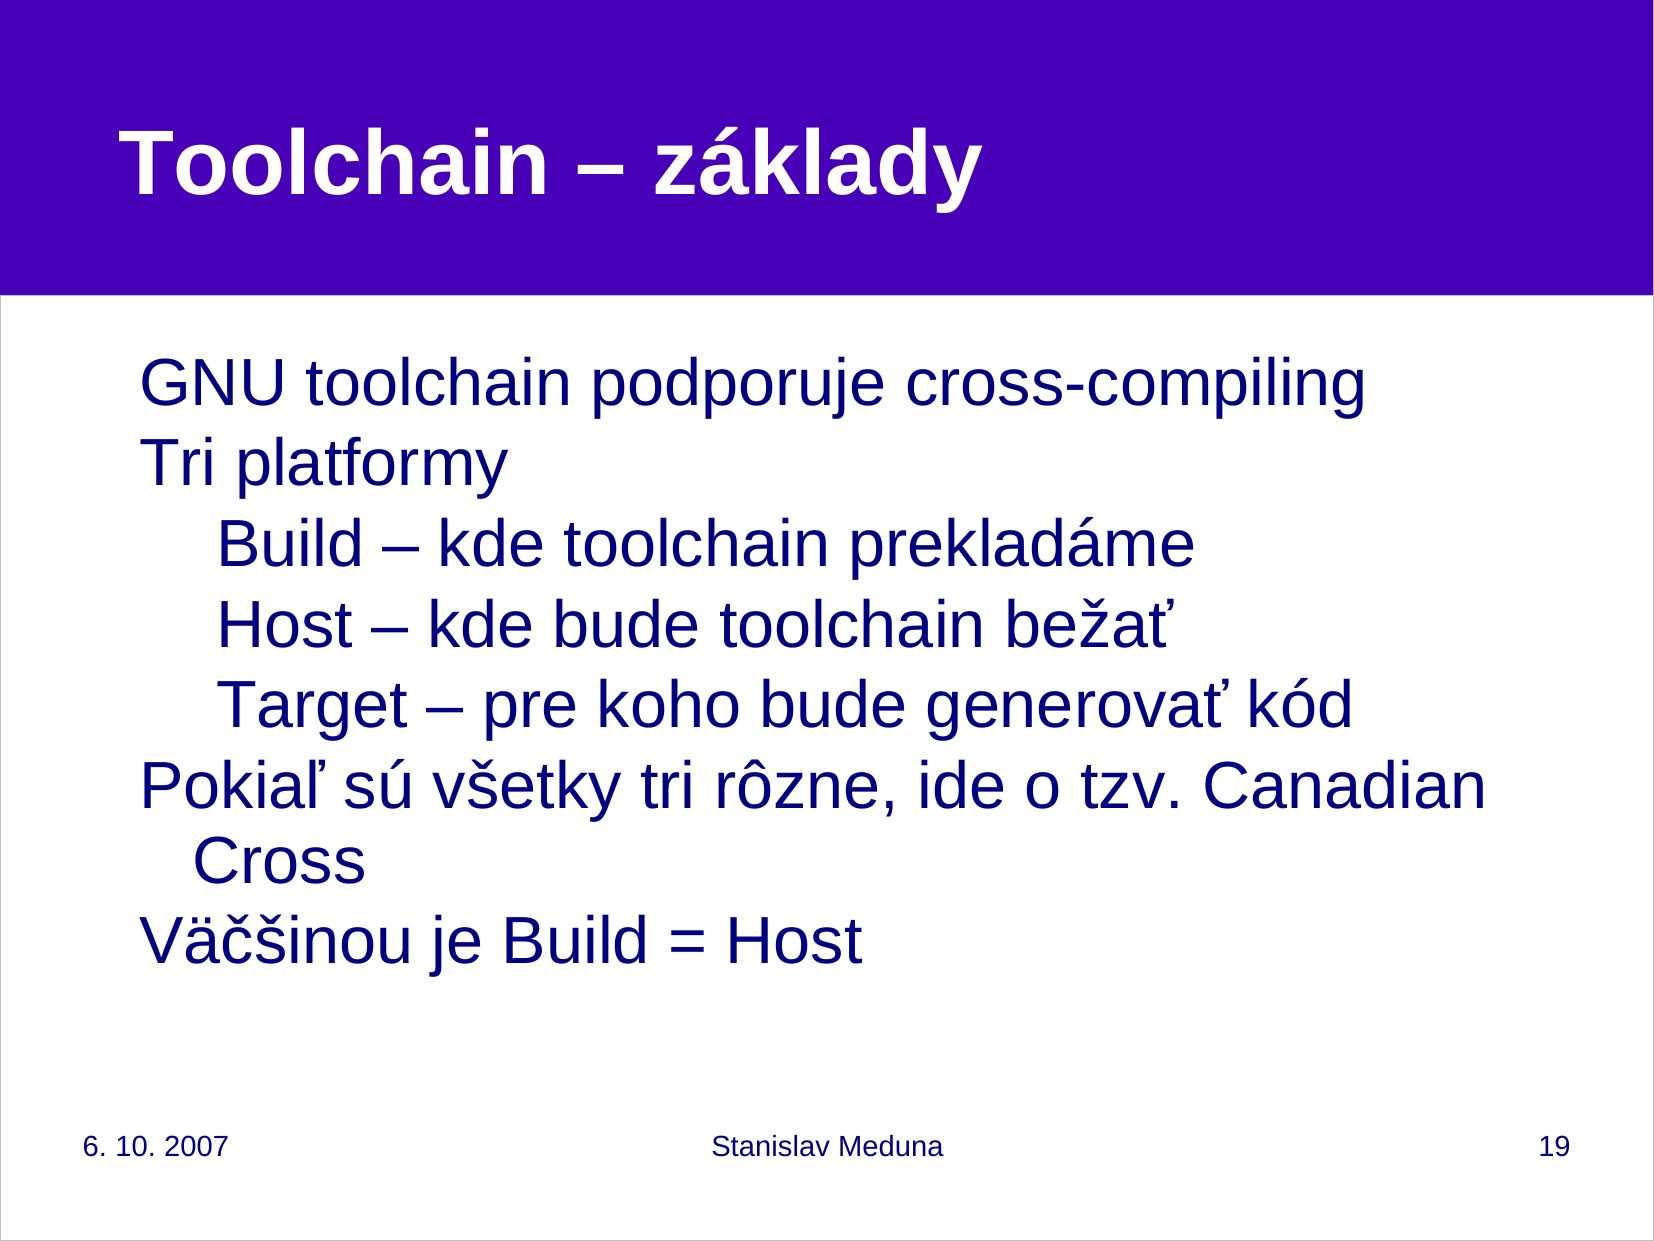

# Toolchain – základy
GNU toolchain podporuje cross-compiling
Tri platformy
Build – kde toolchain prekladáme
Host – kde bude toolchain bežať
Target – pre koho bude generovať kód
Pokiaľ sú všetky tri rôzne, ide o tzv. Canadian Cross
Väčšinou je Build = Host
6. 10. 2007
Stanislav Meduna
19